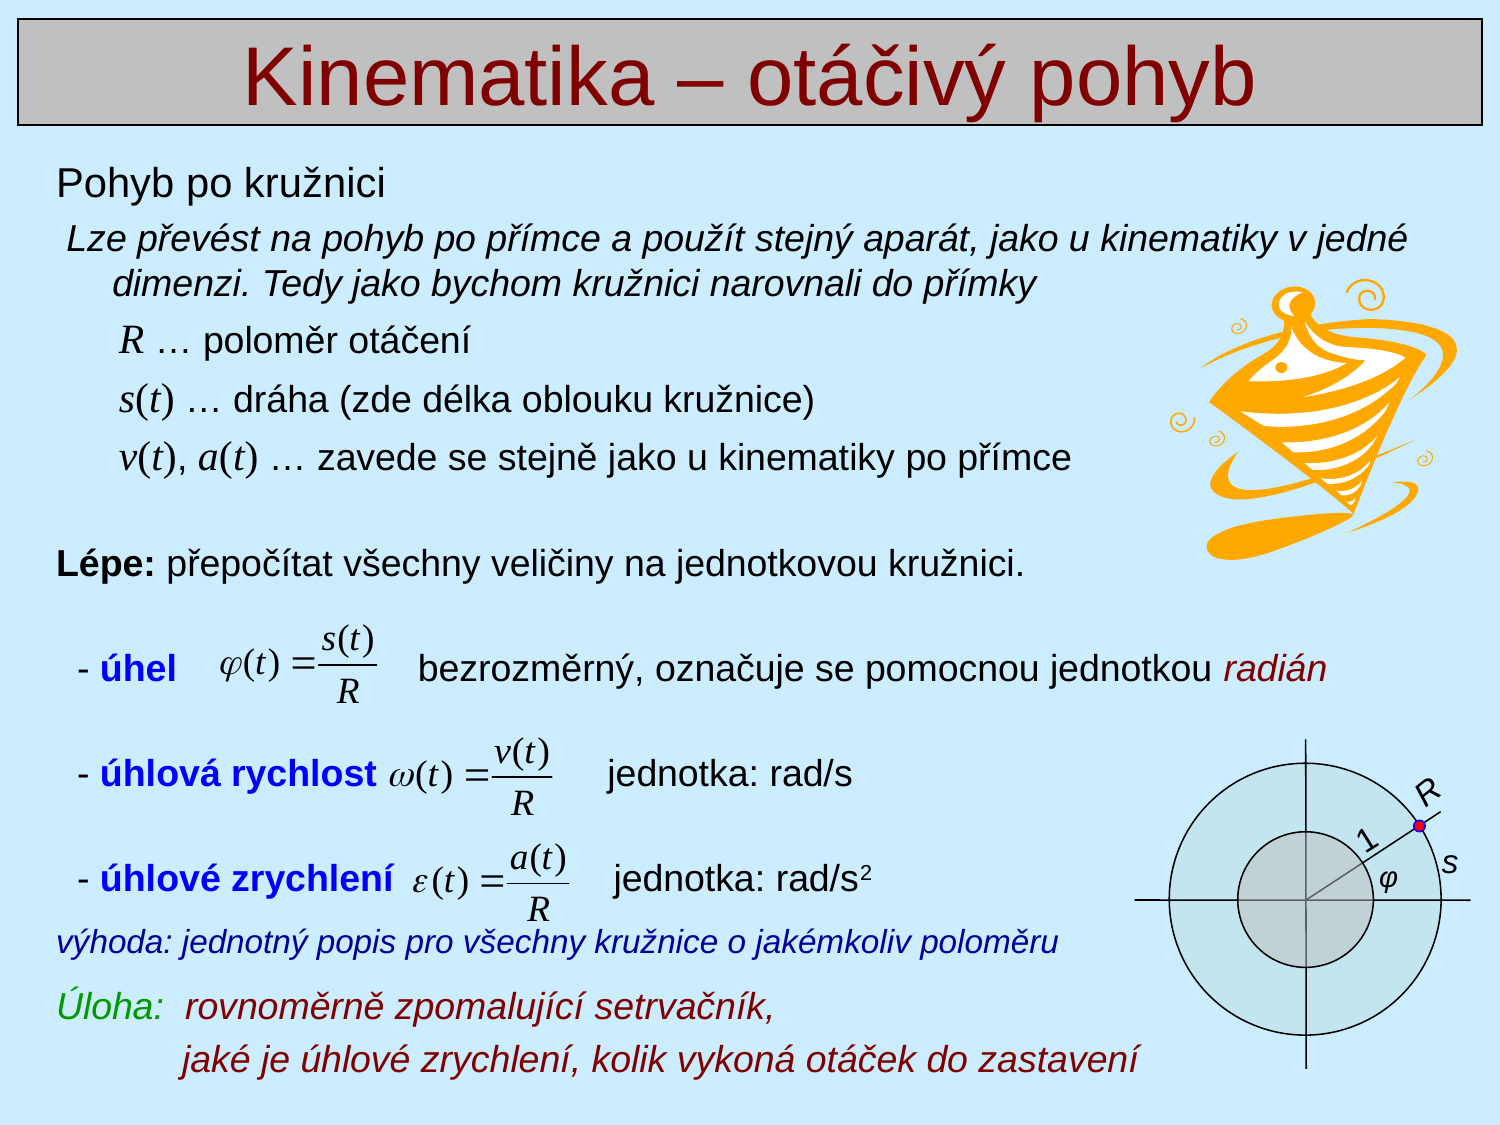

Kinematika – otáčivý pohyb
Pohyb po kružnici
 Lze převést na pohyb po přímce a použít stejný aparát, jako u kinematiky v jedné dimenzi. Tedy jako bychom kružnici narovnali do přímky
 R … poloměr otáčení
 s(t) … dráha (zde délka oblouku kružnice)
 v(t), a(t) … zavede se stejně jako u kinematiky po přímce
Lépe: přepočítat všechny veličiny na jednotkovou kružnici.
 - úhel bezrozměrný, označuje se pomocnou jednotkou radián
 - úhlová rychlost jednotka: rad/s
 - úhlové zrychlení jednotka: rad/s2
výhoda: jednotný popis pro všechny kružnice o jakémkoliv poloměru
Úloha: rovnoměrně zpomalující setrvačník,
 jaké je úhlové zrychlení, kolik vykoná otáček do zastavení
R
1
s
φ